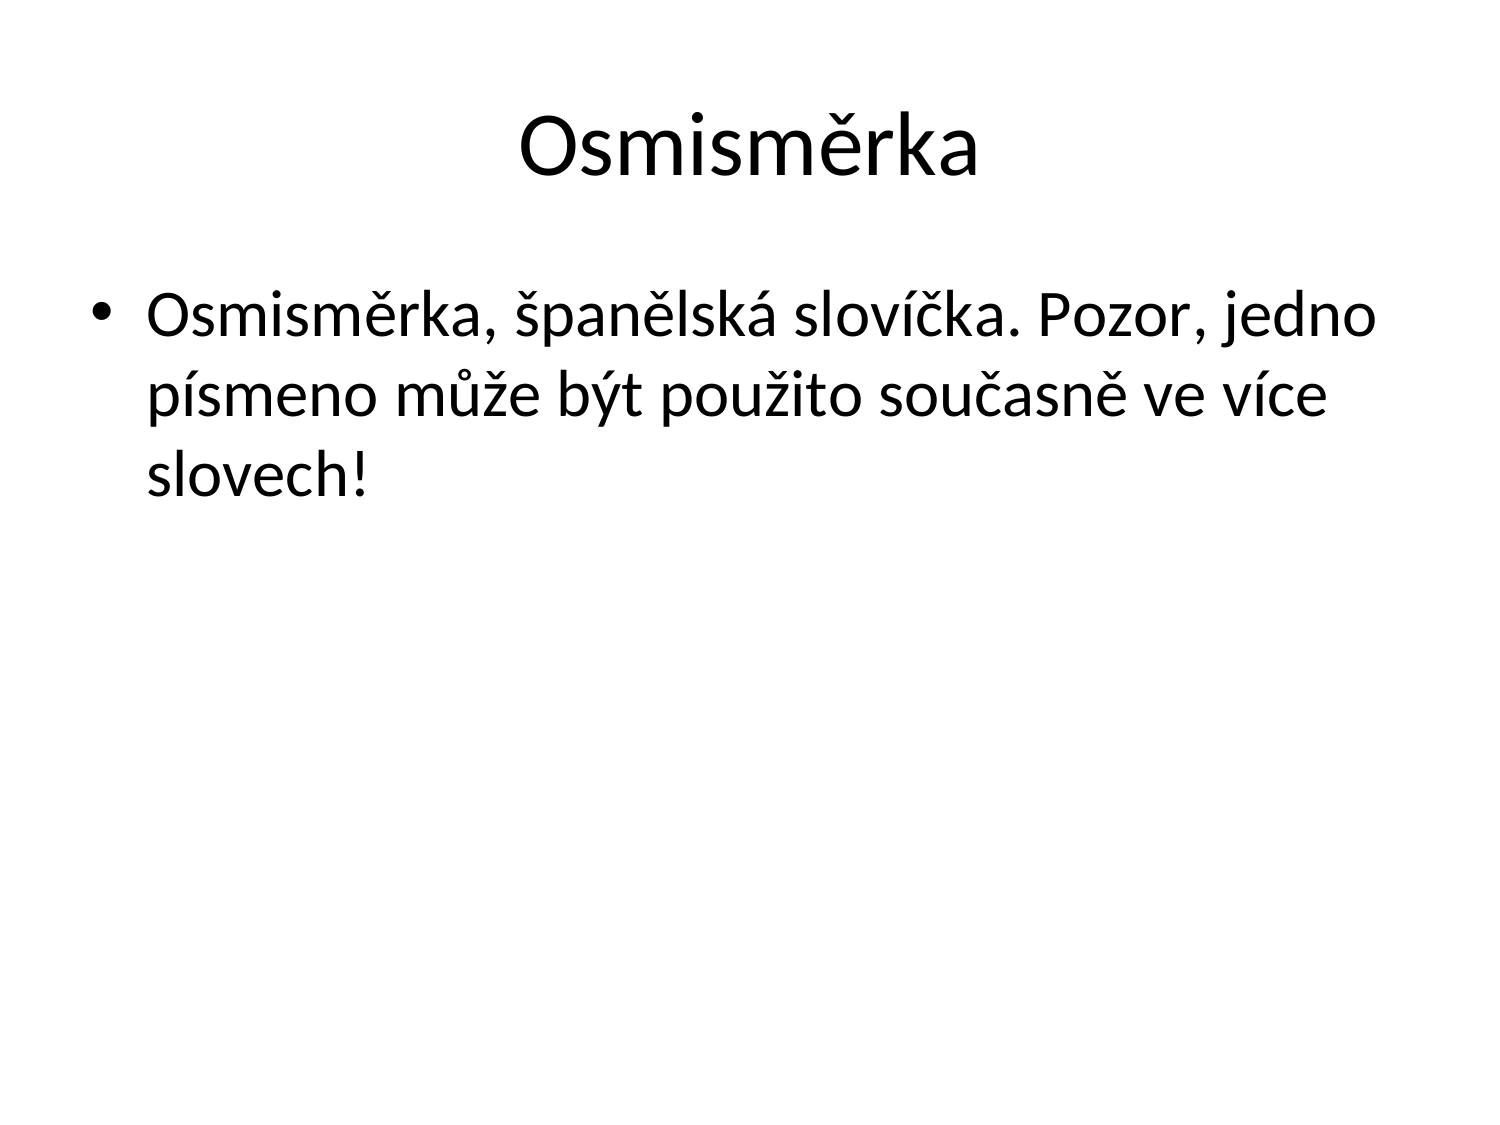

# Osmisměrka
Osmisměrka, španělská slovíčka. Pozor, jedno písmeno může být použito současně ve více slovech!